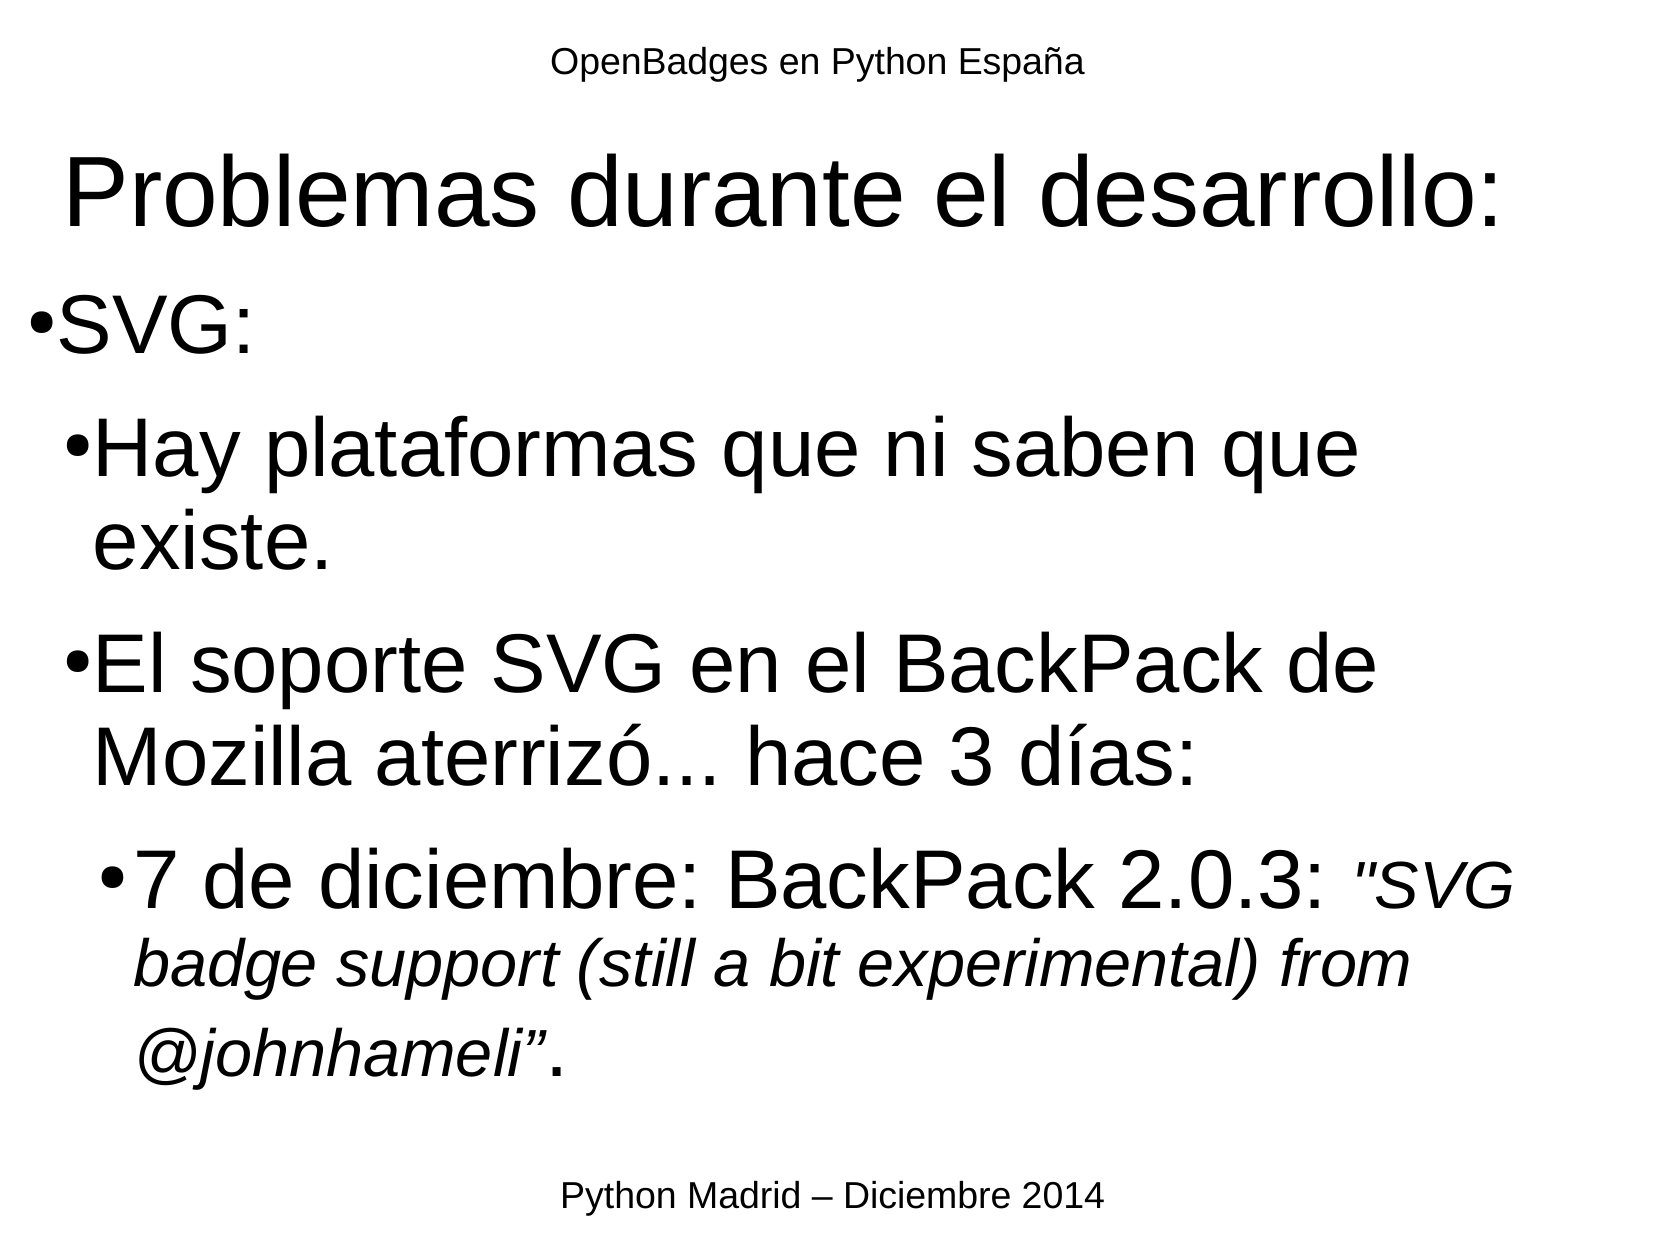

# Problemas durante el desarrollo:
SVG:
Hay plataformas que ni saben que existe.
El soporte SVG en el BackPack de Mozilla aterrizó... hace 3 días:
7 de diciembre: BackPack 2.0.3: "SVG badge support (still a bit experimental) from @johnhameli”.
OpenBadges en Python España
Python Madrid – Diciembre 2014